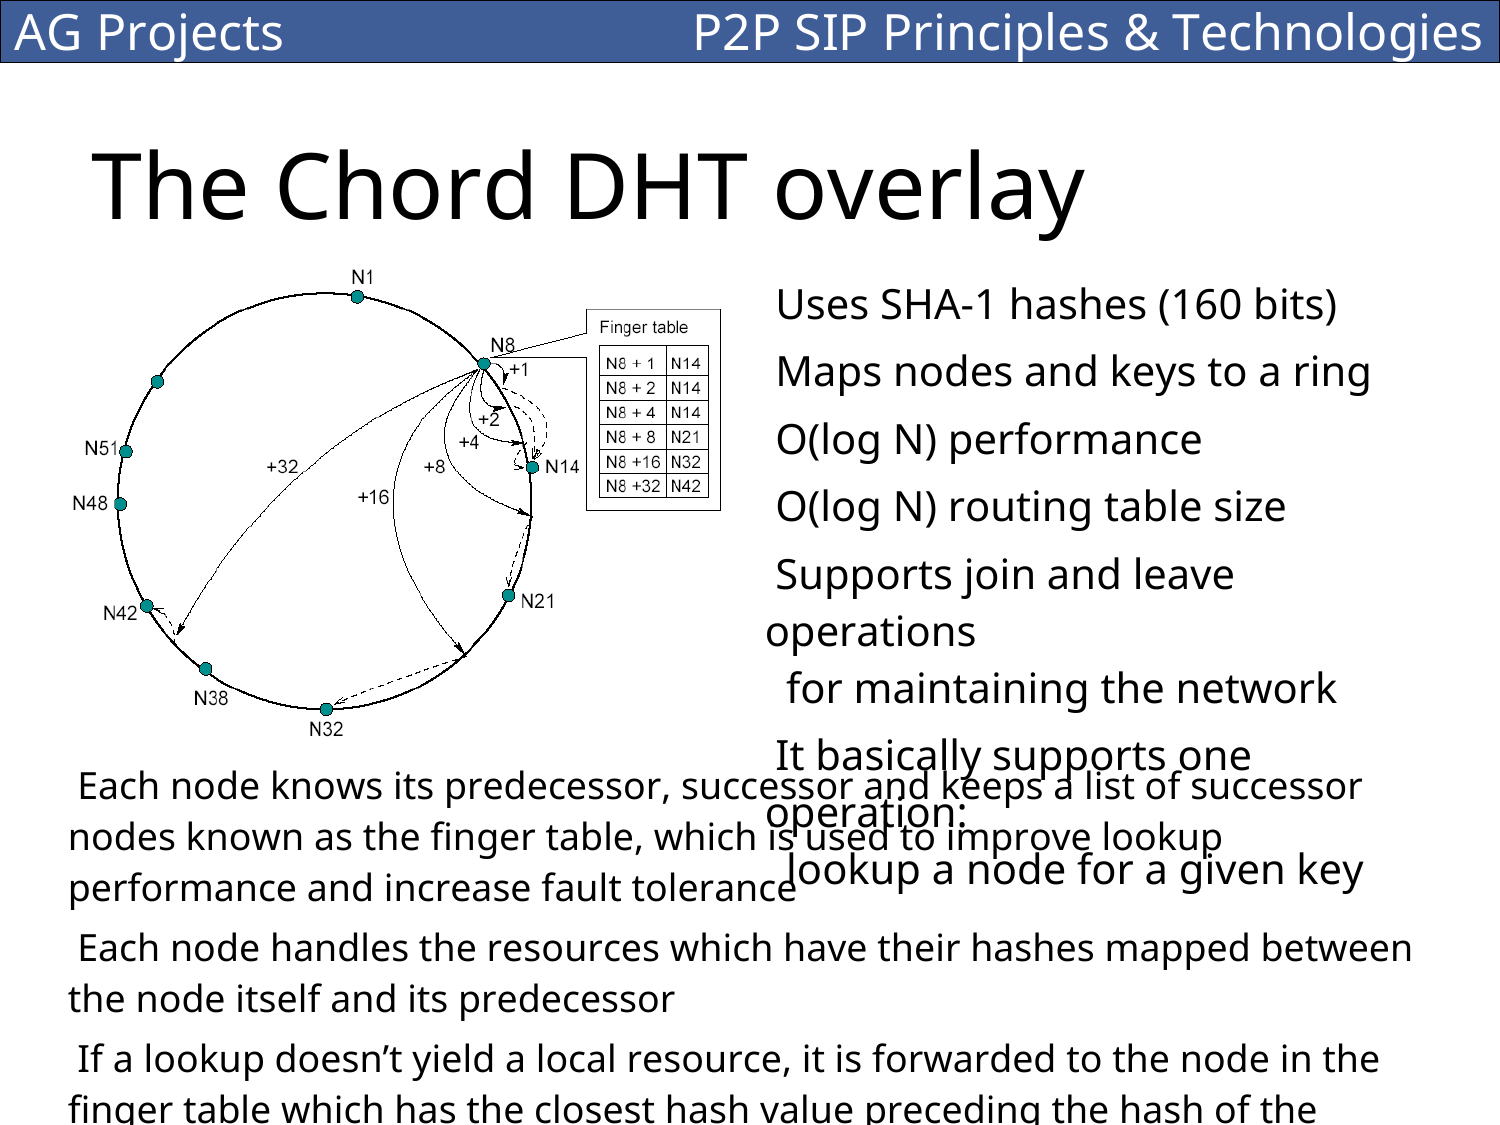

The Chord DHT overlay
 Uses SHA-1 hashes (160 bits)
 Maps nodes and keys to a ring
 O(log N) performance
 O(log N) routing table size
 Supports join and leave operations
 for maintaining the network
 It basically supports one operation:
 lookup a node for a given key
 Each node knows its predecessor, successor and keeps a list of successor nodes known as the finger table, which is used to improve lookup performance and increase fault tolerance
 Each node handles the resources which have their hashes mapped between the node itself and its predecessor
 If a lookup doesn’t yield a local resource, it is forwarded to the node in the finger table which has the closest hash value preceding the hash of the queried resource